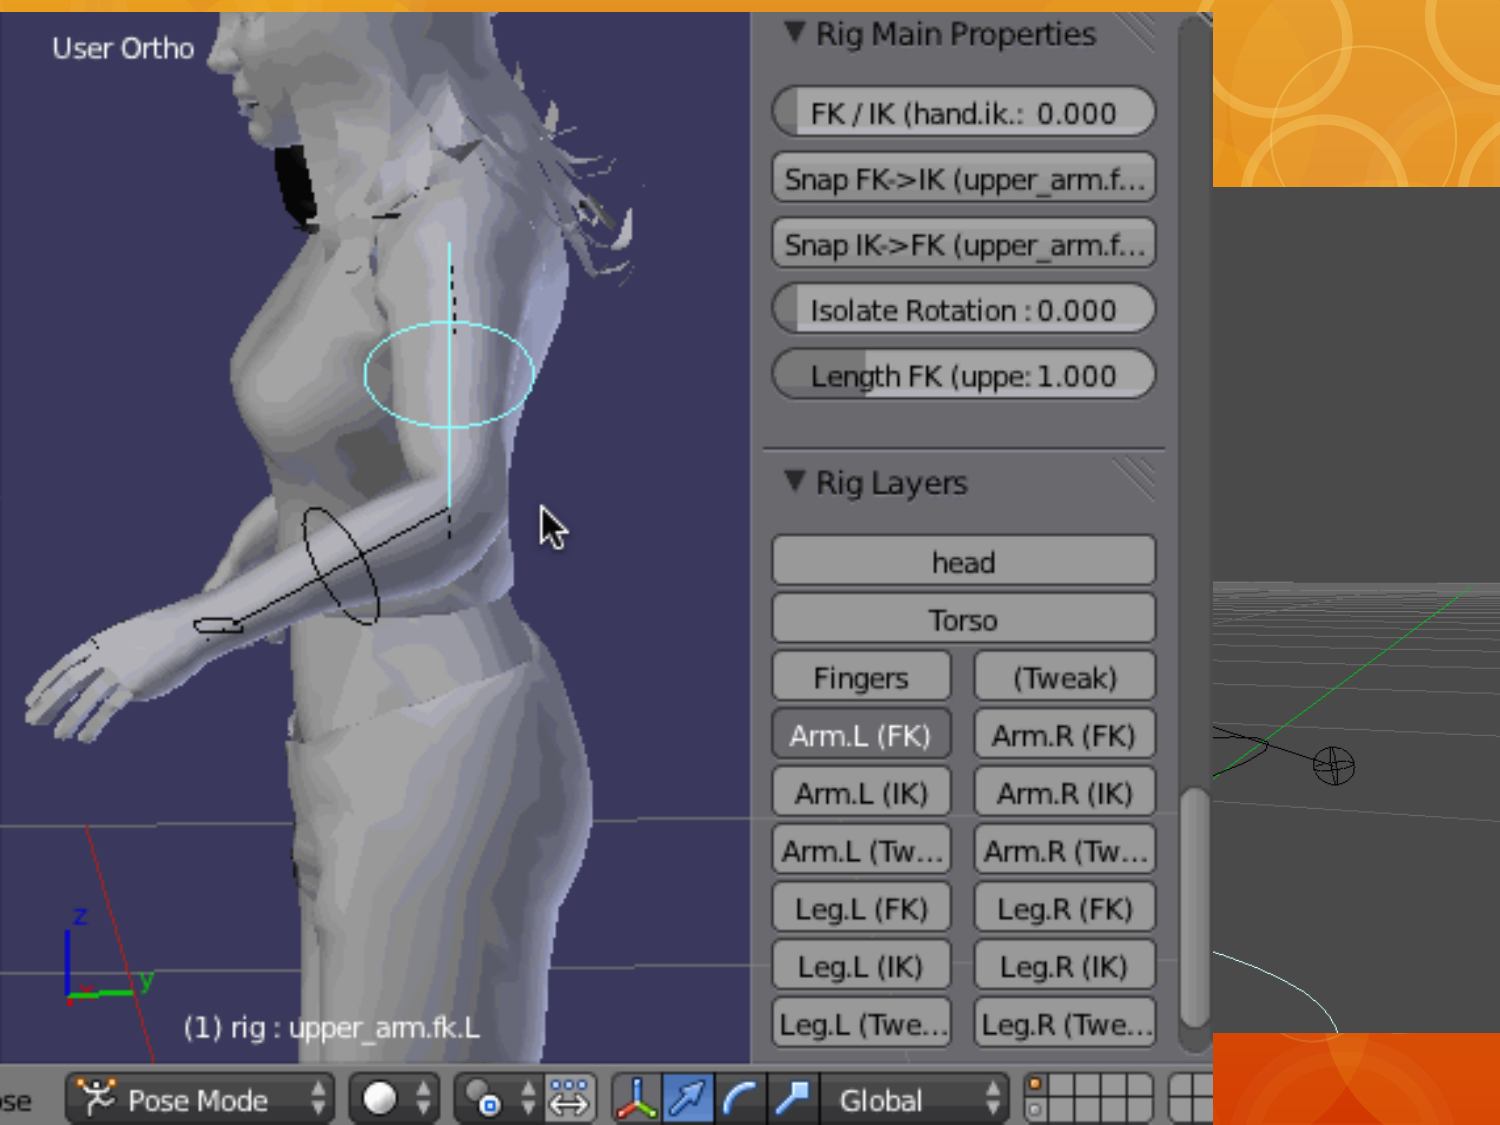

# Blender Features
Animation toolset
Whether it’s simple keyframing or complex walk-cycles, Blender allows artists to turn their still characters into impressive animations.
Blender’s animation feature set offers:
Automated walk-cycles along paths
Character animation pose editor
Non Linear Animation (NLA) for independent movements
IK forward/inverse kinematics for fast poses
Sound synchronization